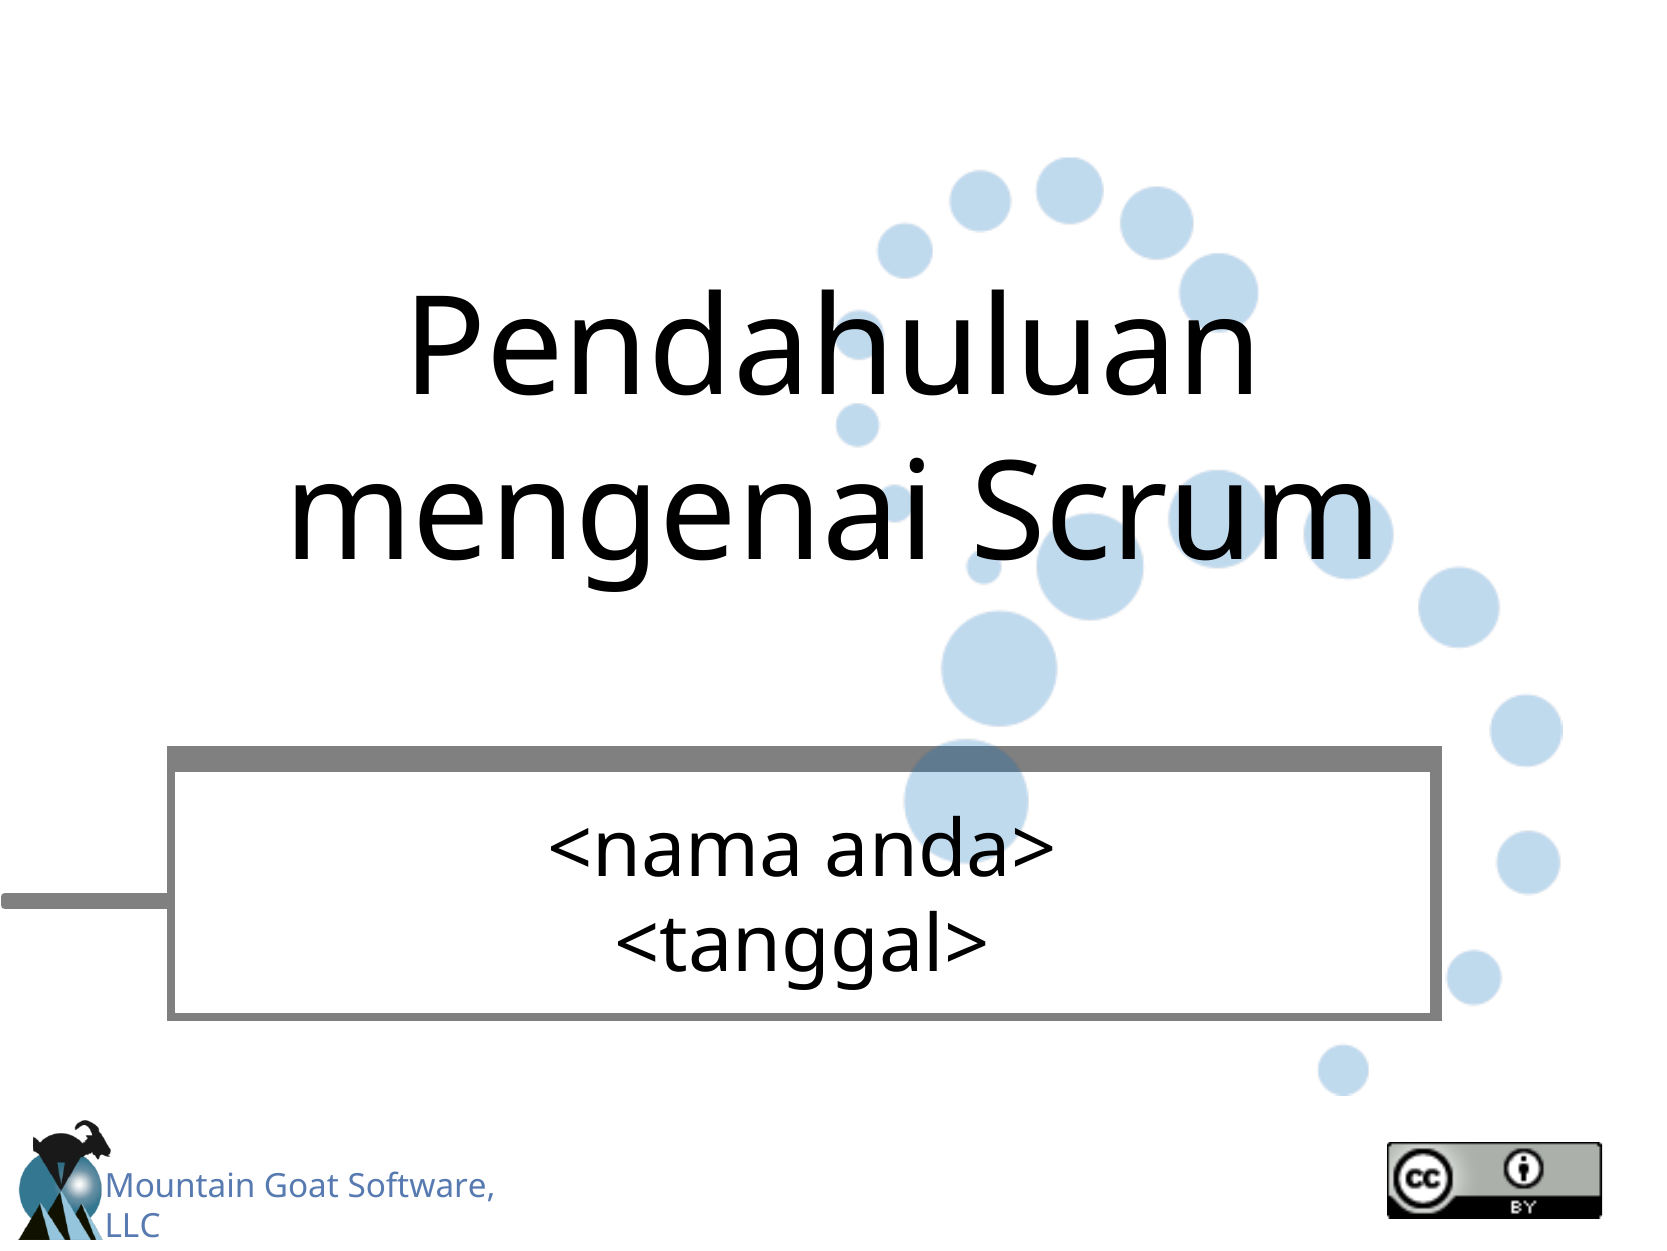

# Pendahuluan mengenai Scrum
<nama anda>
<tanggal>